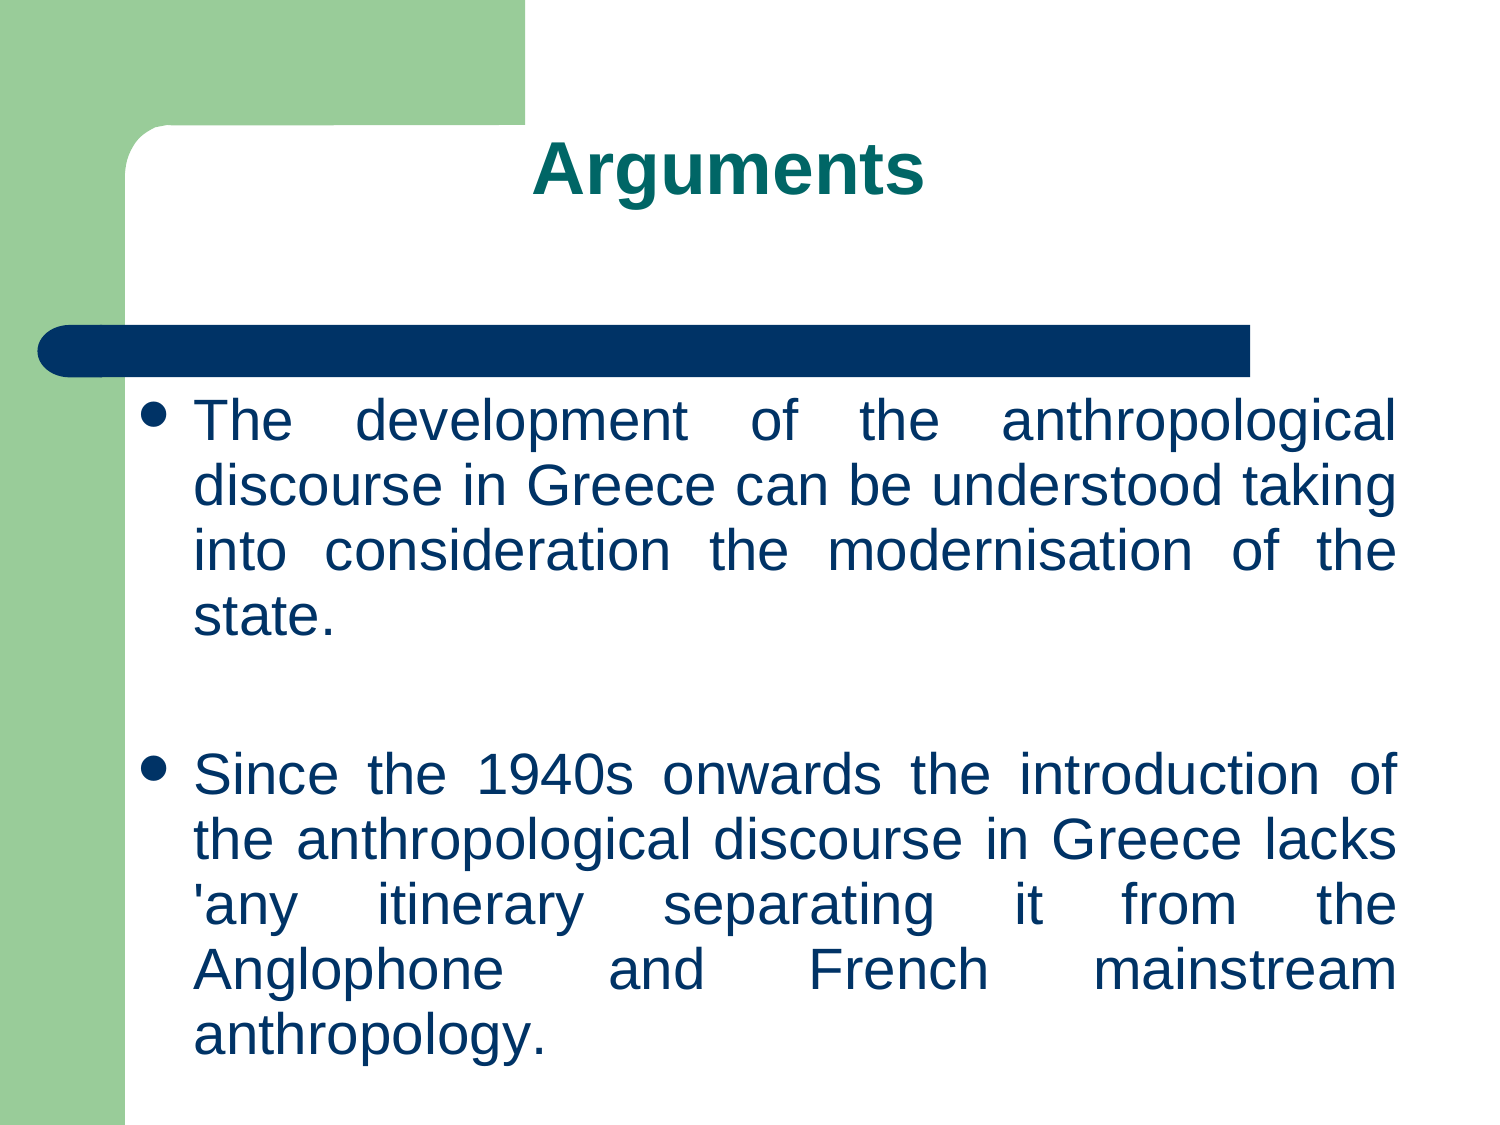

# Arguments
The development of the anthropological discourse in Greece can be understood taking into consideration the modernisation of the state.
Since the 1940s onwards the introduction of the anthropological discourse in Greece lacks 'any itinerary separating it from the Anglophone and French mainstream anthropology.